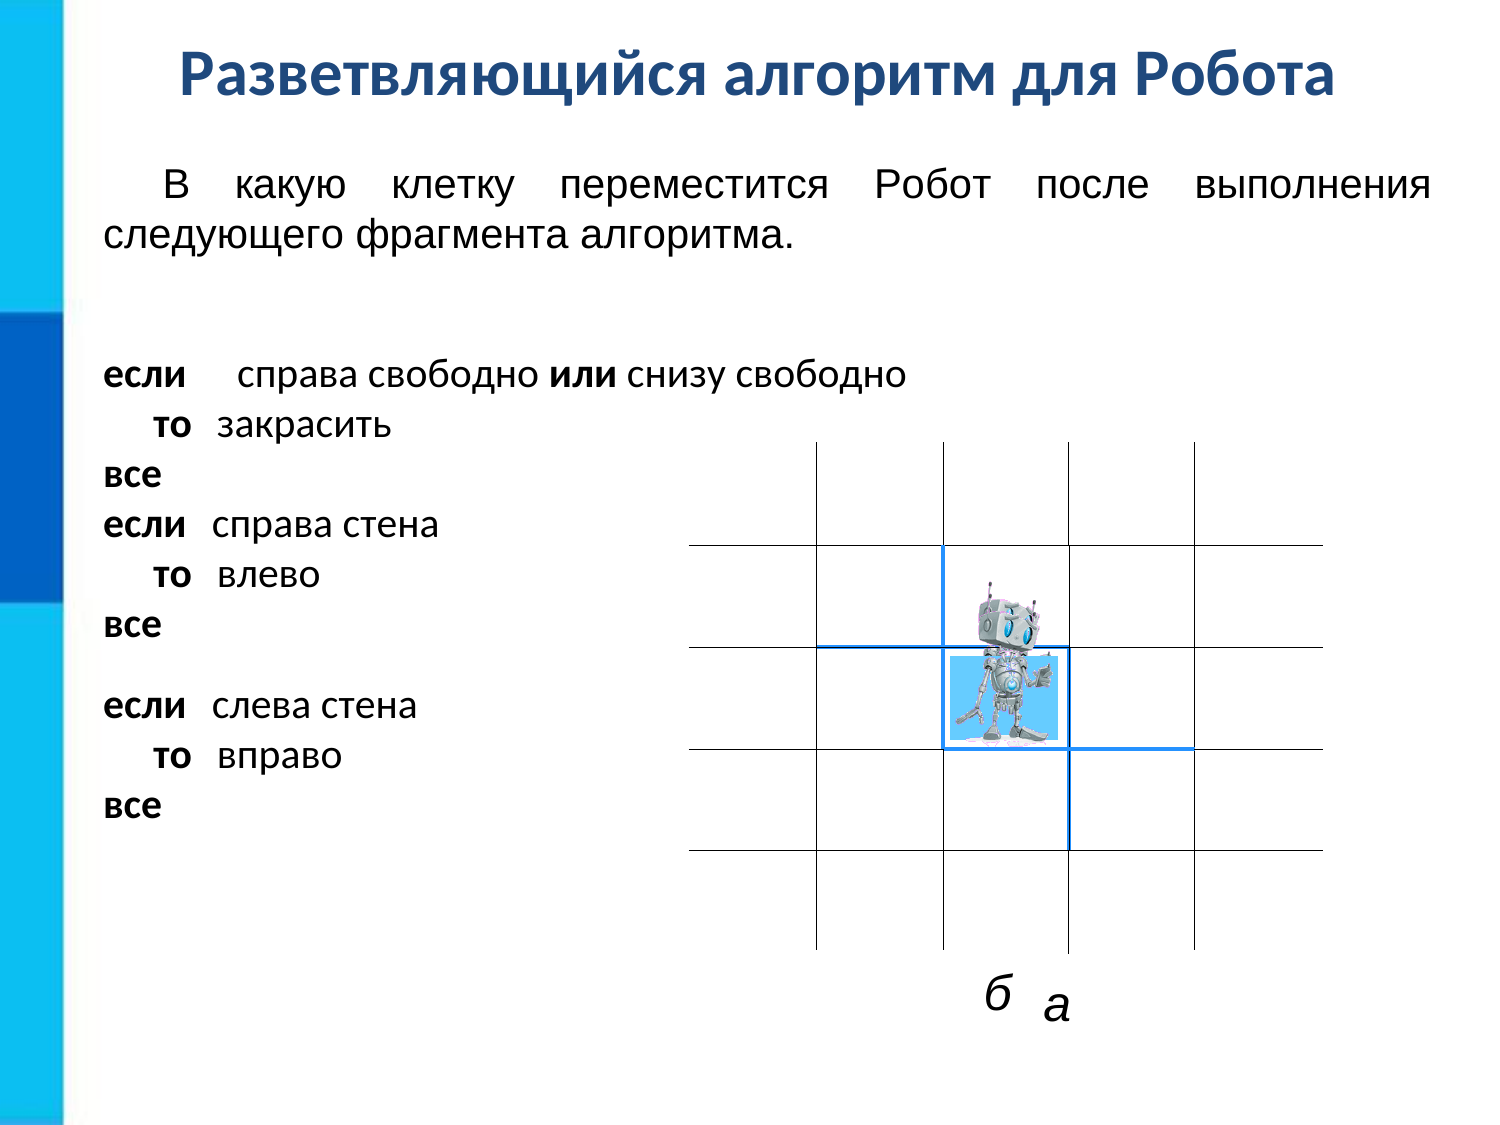

Разветвляющийся алгоритм для Робота
В какую клетку переместится Робот после выполнения следующего фрагмента алгоритма.
если справа свободно или снизу свободно
 то закрасить
все
если справа стена
 то влево
все
| | | | | |
| --- | --- | --- | --- | --- |
| | | | | |
| | | | | |
| | | | | |
| | | | | |
| | | | | |
| --- | --- | --- | --- | --- |
| | | | | |
| | | | | |
| | | | | |
| | | | | |
если слева стена
 то вправо
все
б
а